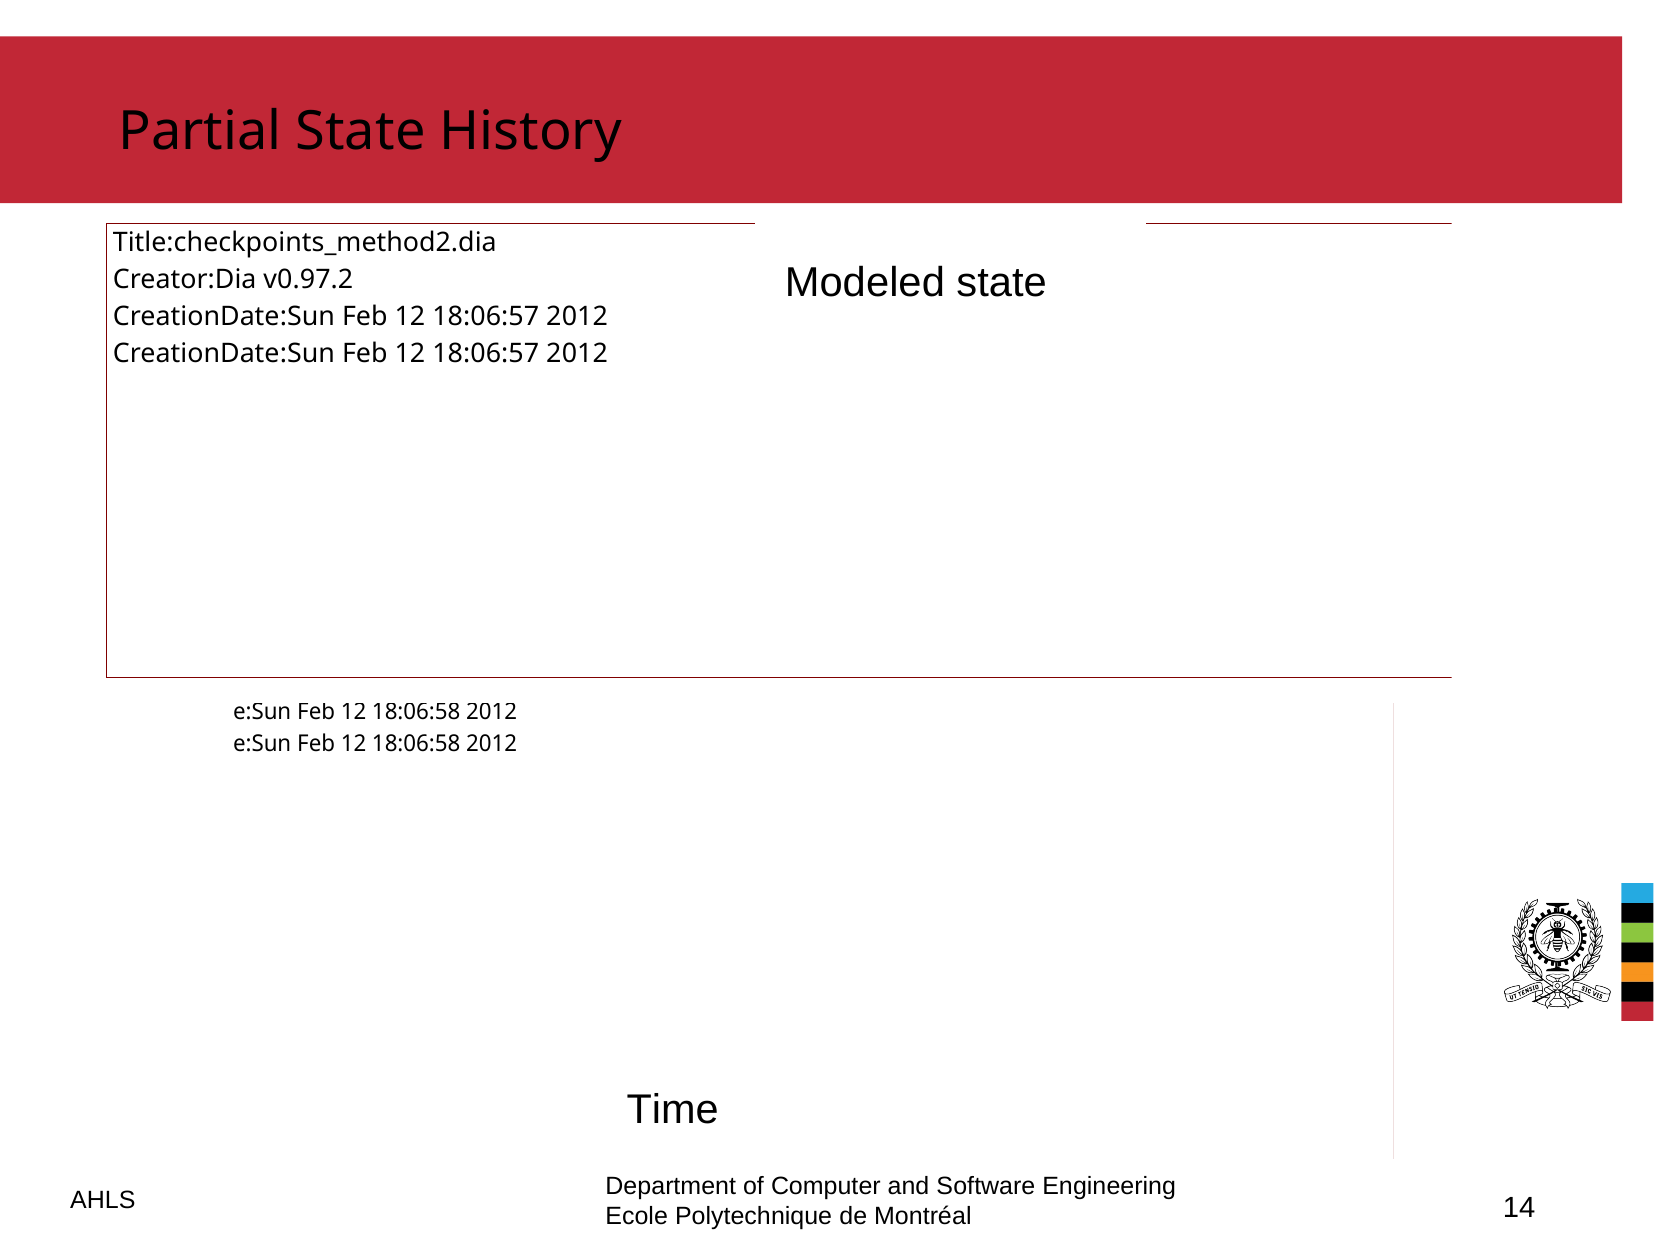

# Partial State History
Modeled state
Time